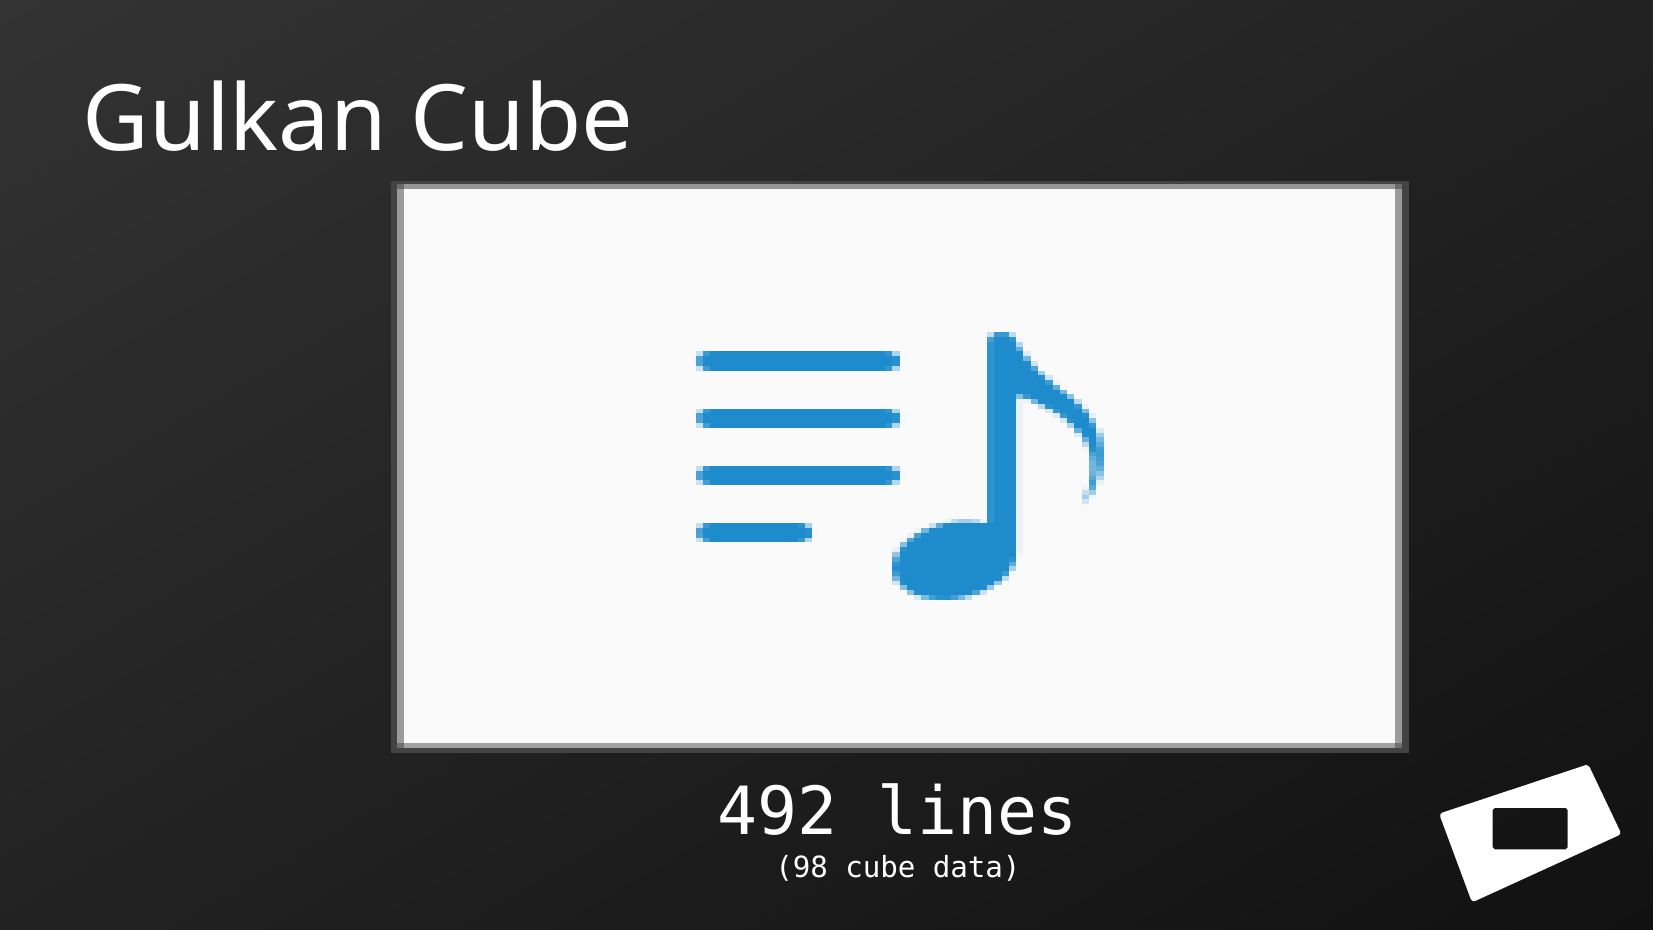

# Gulkan Cube
492 lines
(98 cube data)